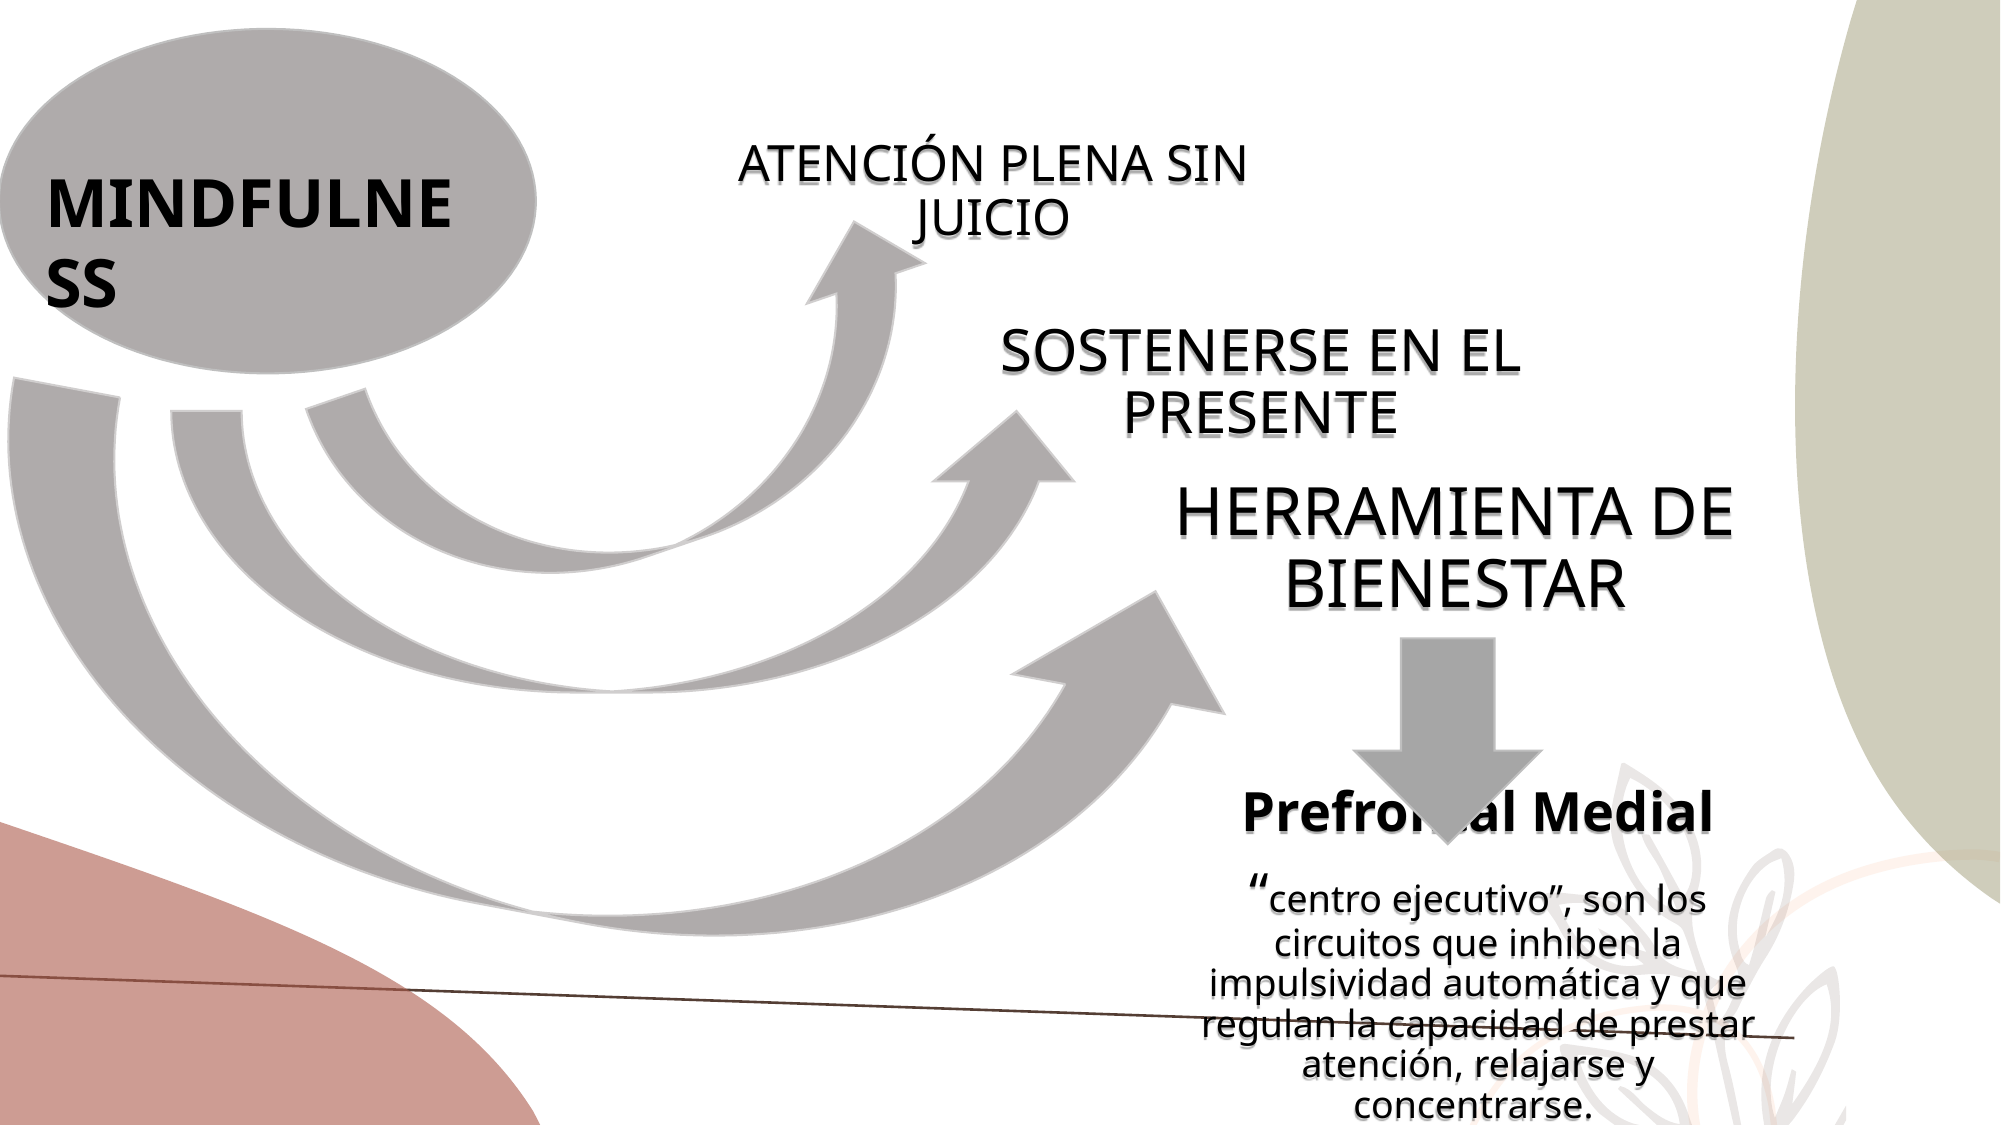

ATENCIÓN PLENA SIN JUICIO
SOSTENERSE EN EL PRESENTE
HERRAMIENTA DE BIENESTAR
Prefrontal Medial
“centro ejecutivo”, son los circuitos que inhiben la impulsividad automática y que regulan la capacidad de prestar atención, relajarse y concentrarse.
MINDFULNESS